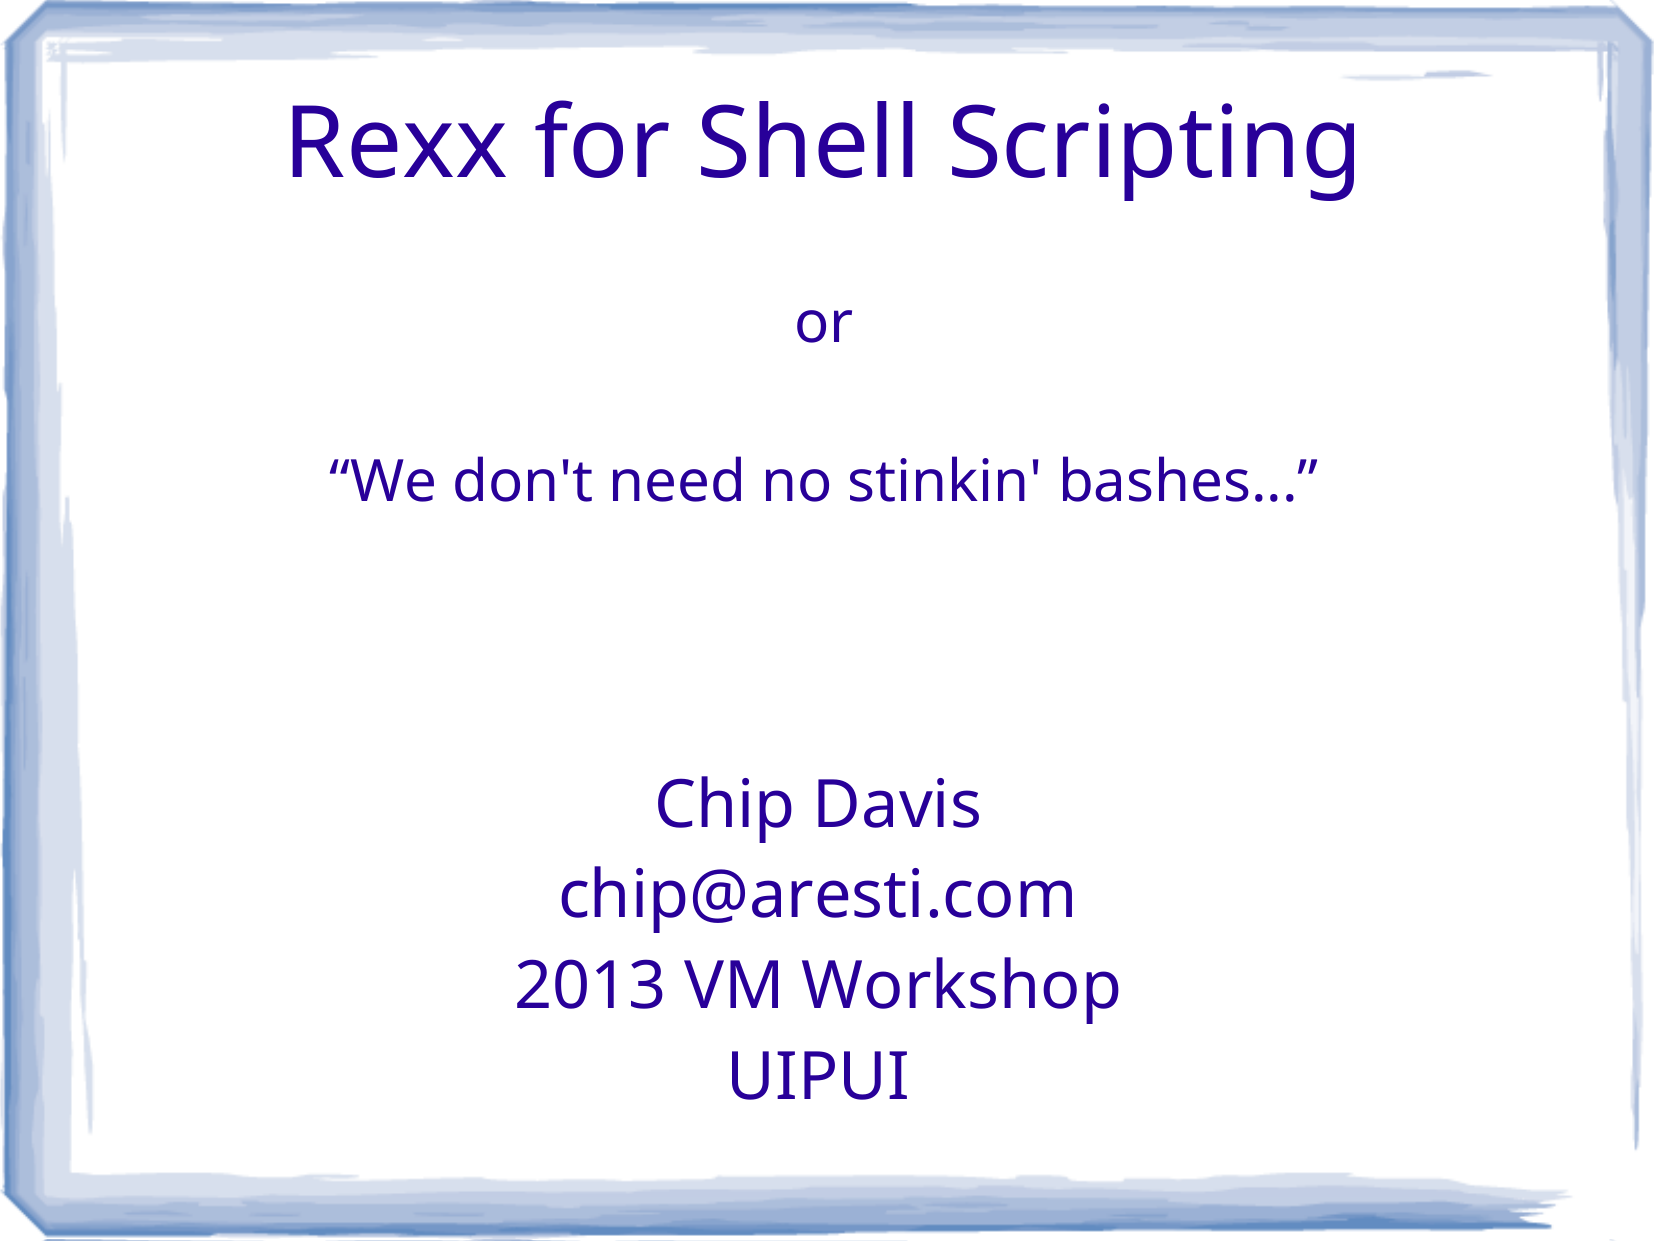

# Rexx for Shell Scripting or “We don't need no stinkin' bashes...”
Chip Davis
chip@aresti.com
2013 VM Workshop
UIPUI